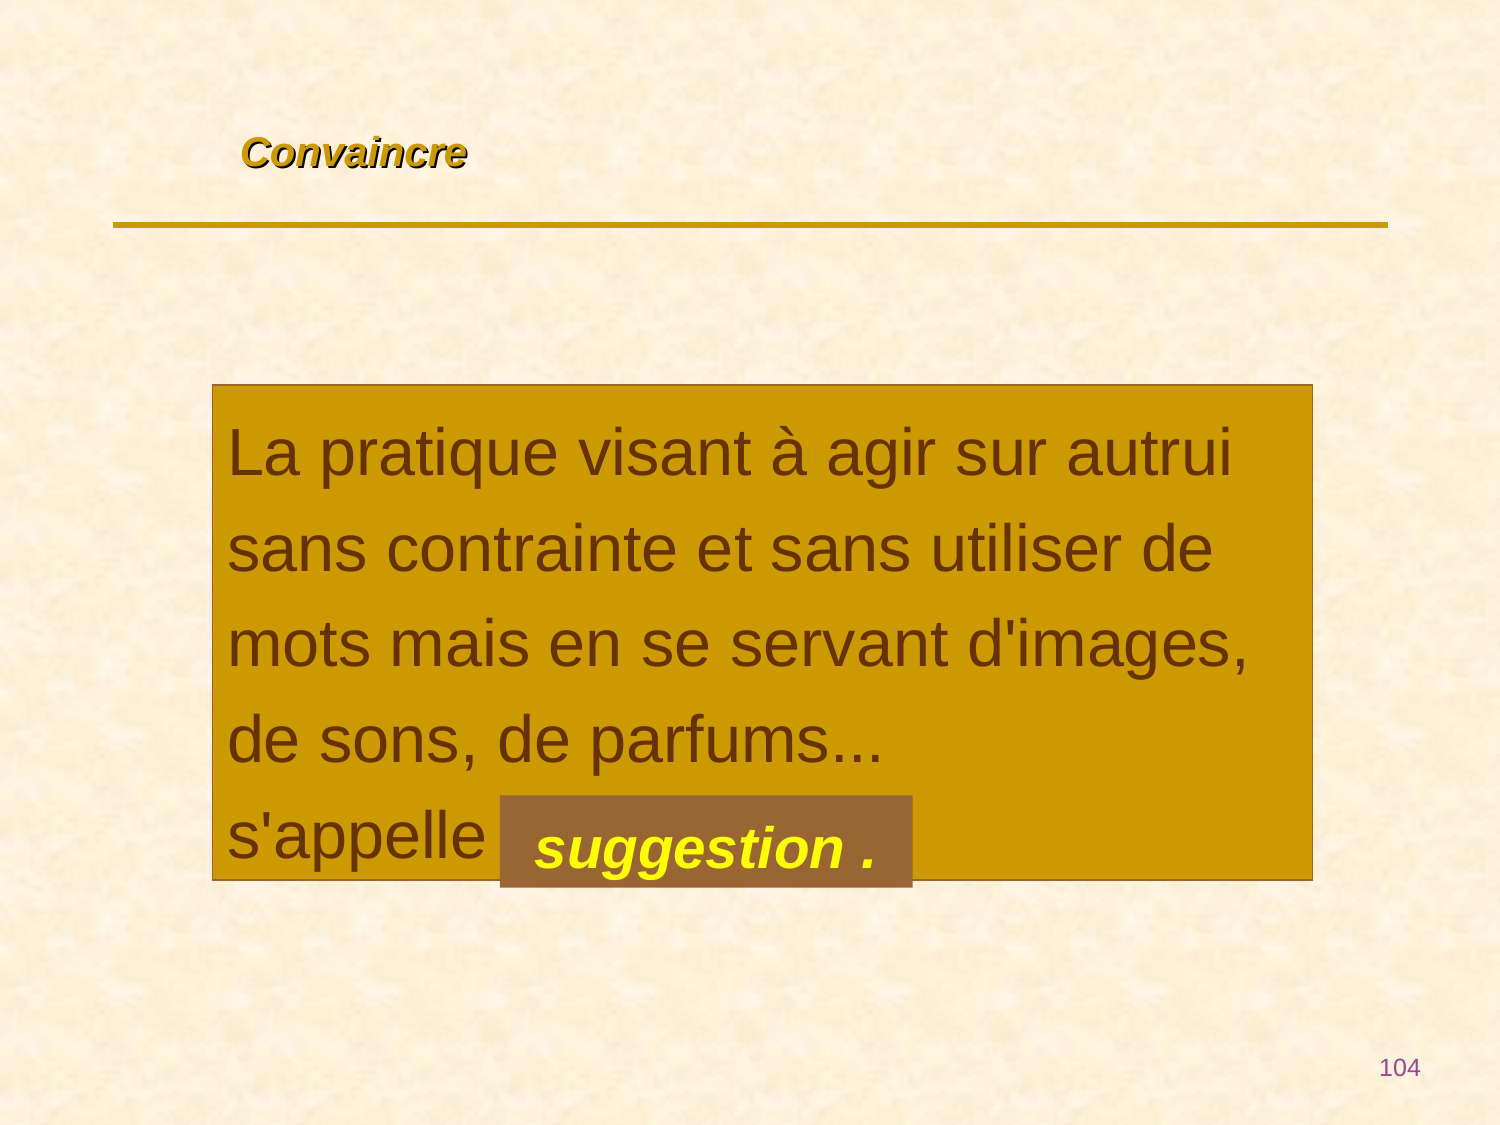

Convaincre
La pratique visant à agir sur autrui sans contrainte et sans utiliser de mots mais en se servant d'images, de sons, de parfums...
s'appelle 	... ?
suggestion .
104